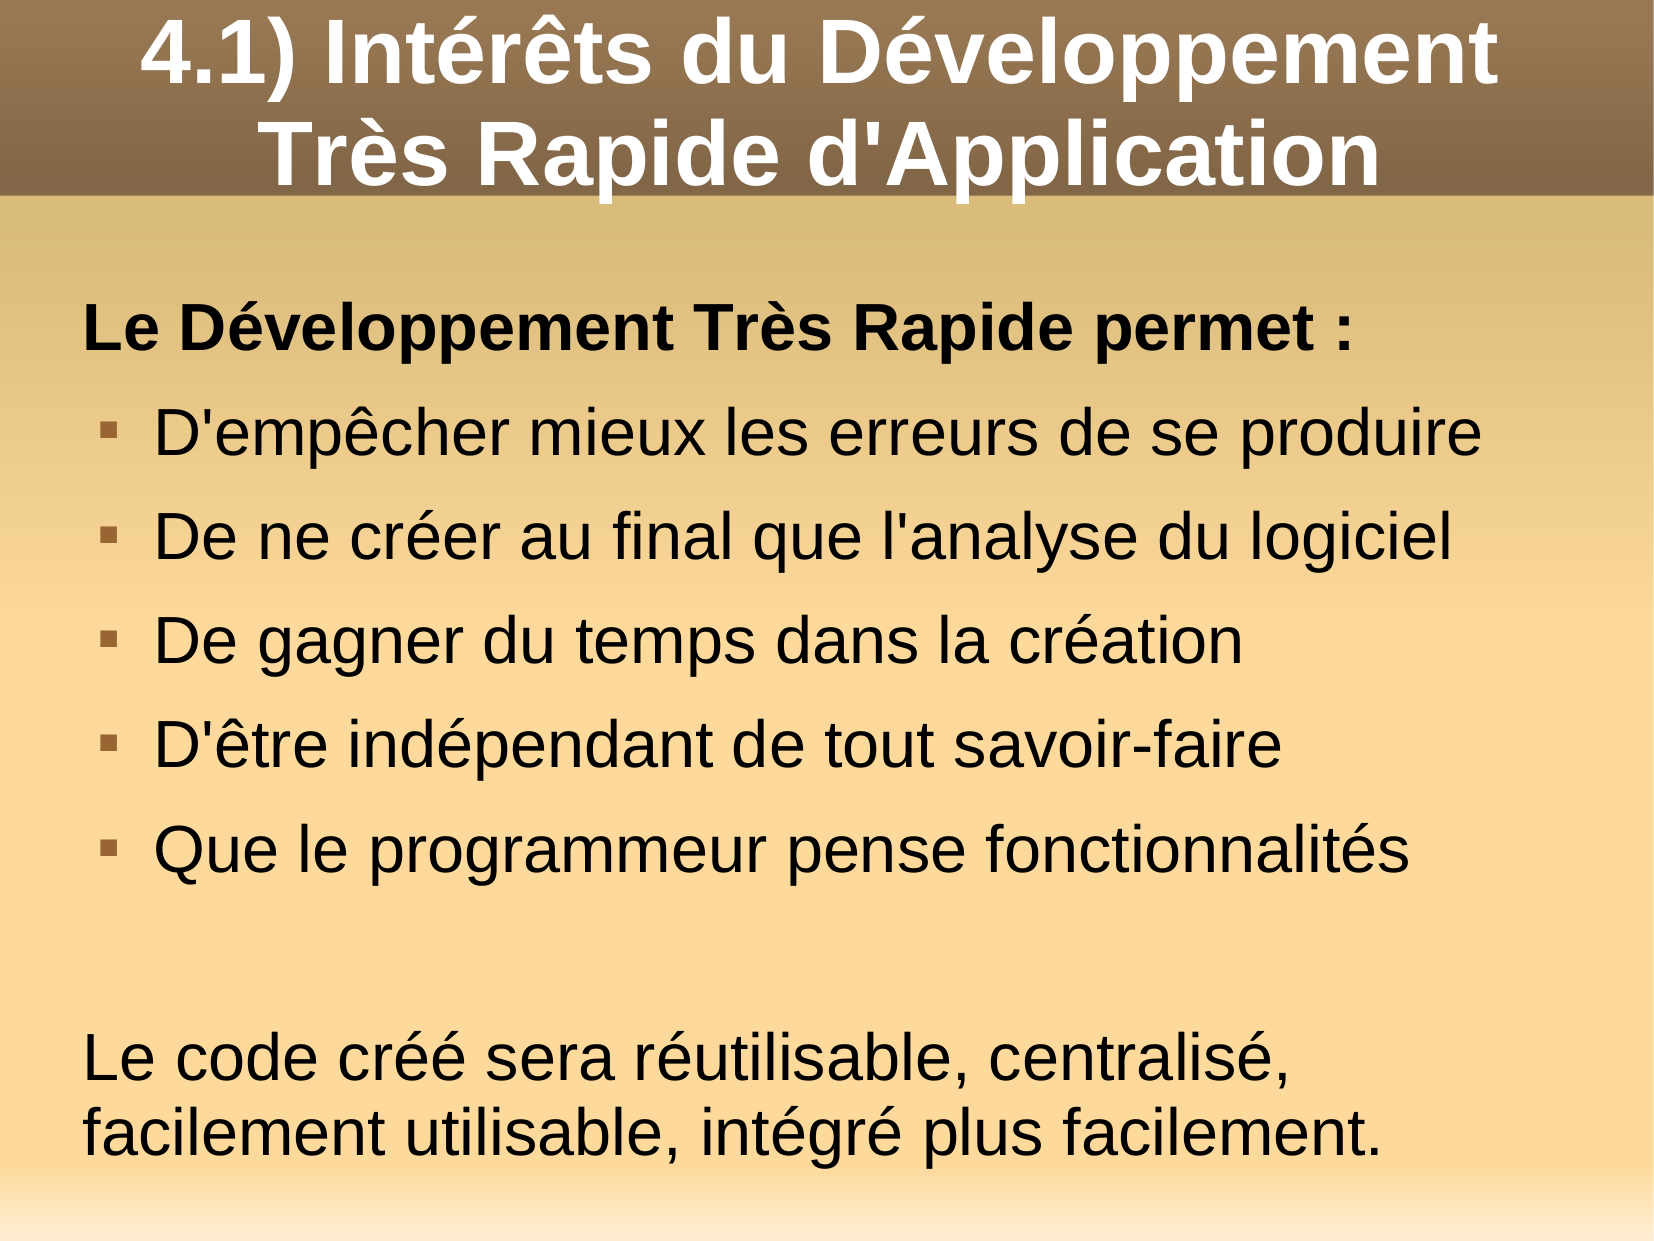

# 4.1) Intérêts du Développement Très Rapide d'Application
Le Développement Très Rapide permet :
D'empêcher mieux les erreurs de se produire
De ne créer au final que l'analyse du logiciel
De gagner du temps dans la création
D'être indépendant de tout savoir-faire
Que le programmeur pense fonctionnalités
Le code créé sera réutilisable, centralisé, facilement utilisable, intégré plus facilement.